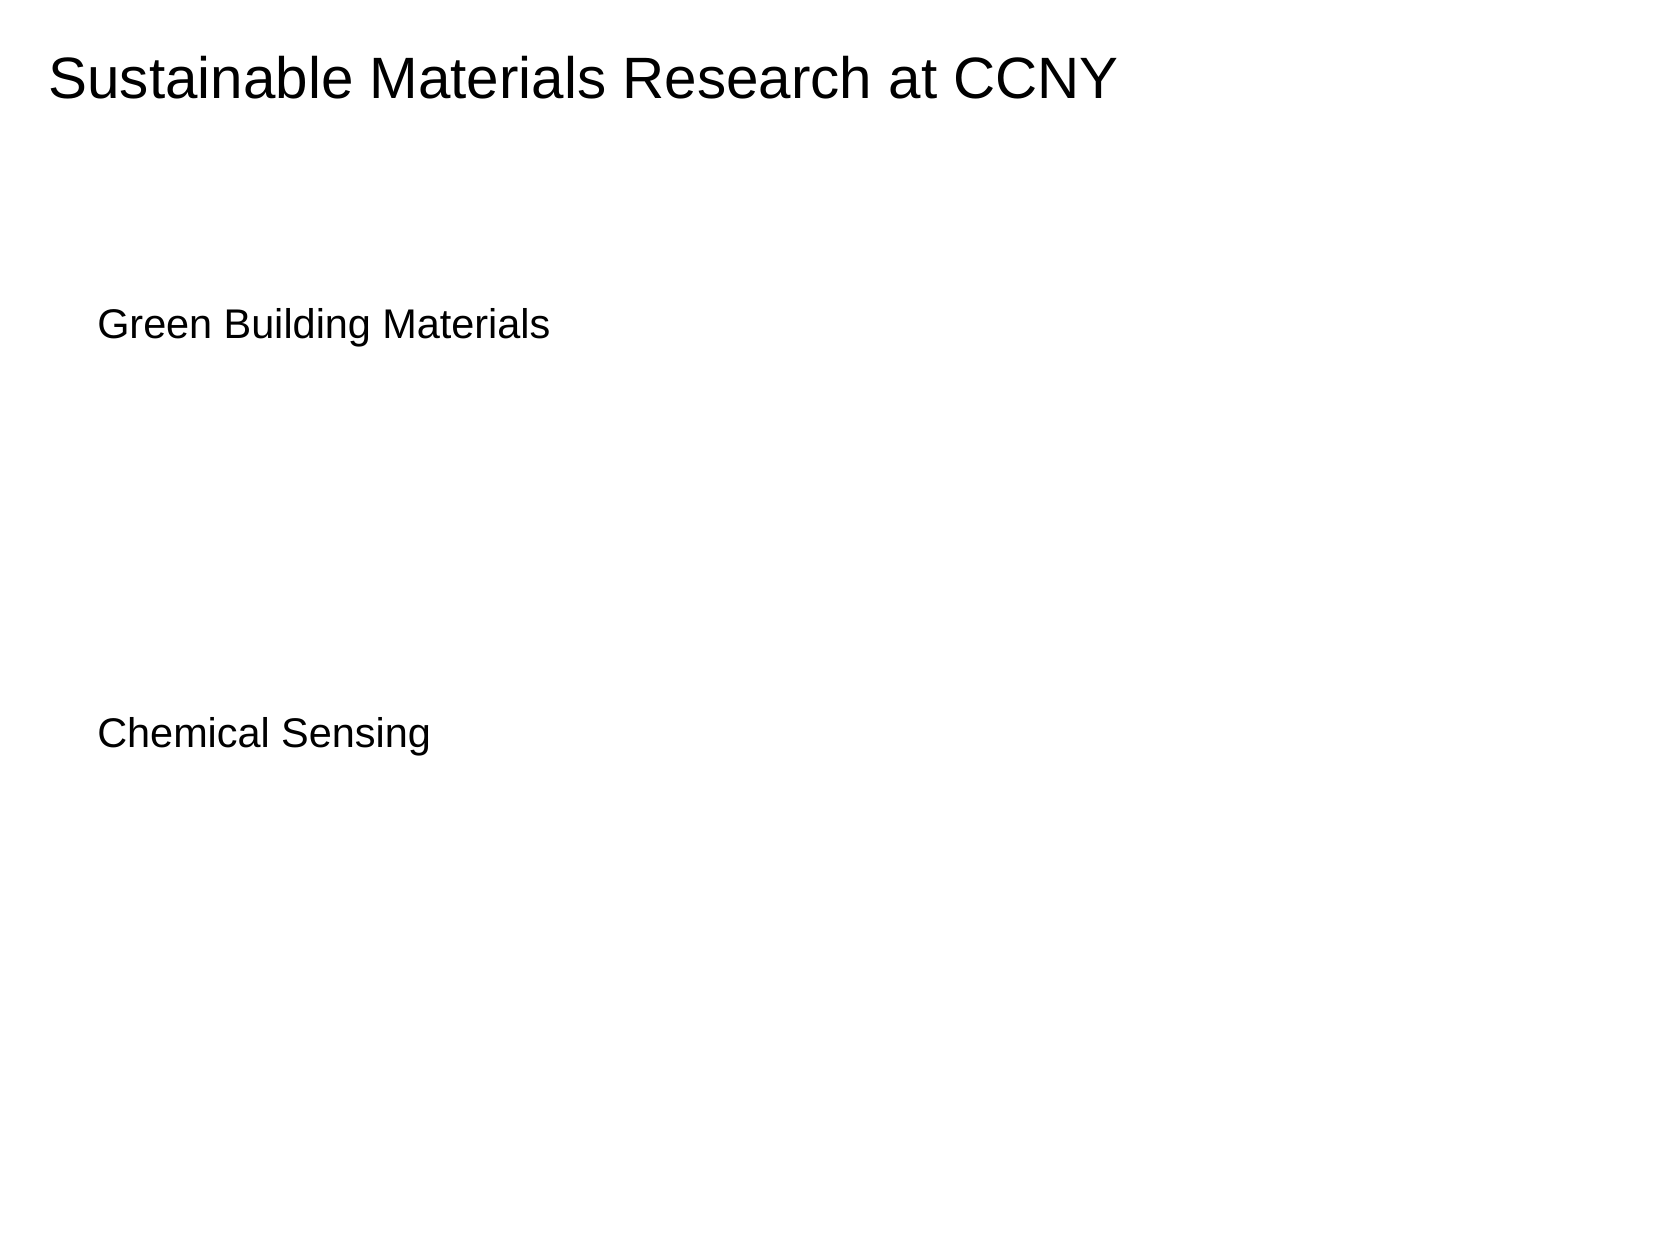

Sustainable Materials Research at CCNY
Green Building Materials
Chemical Sensing